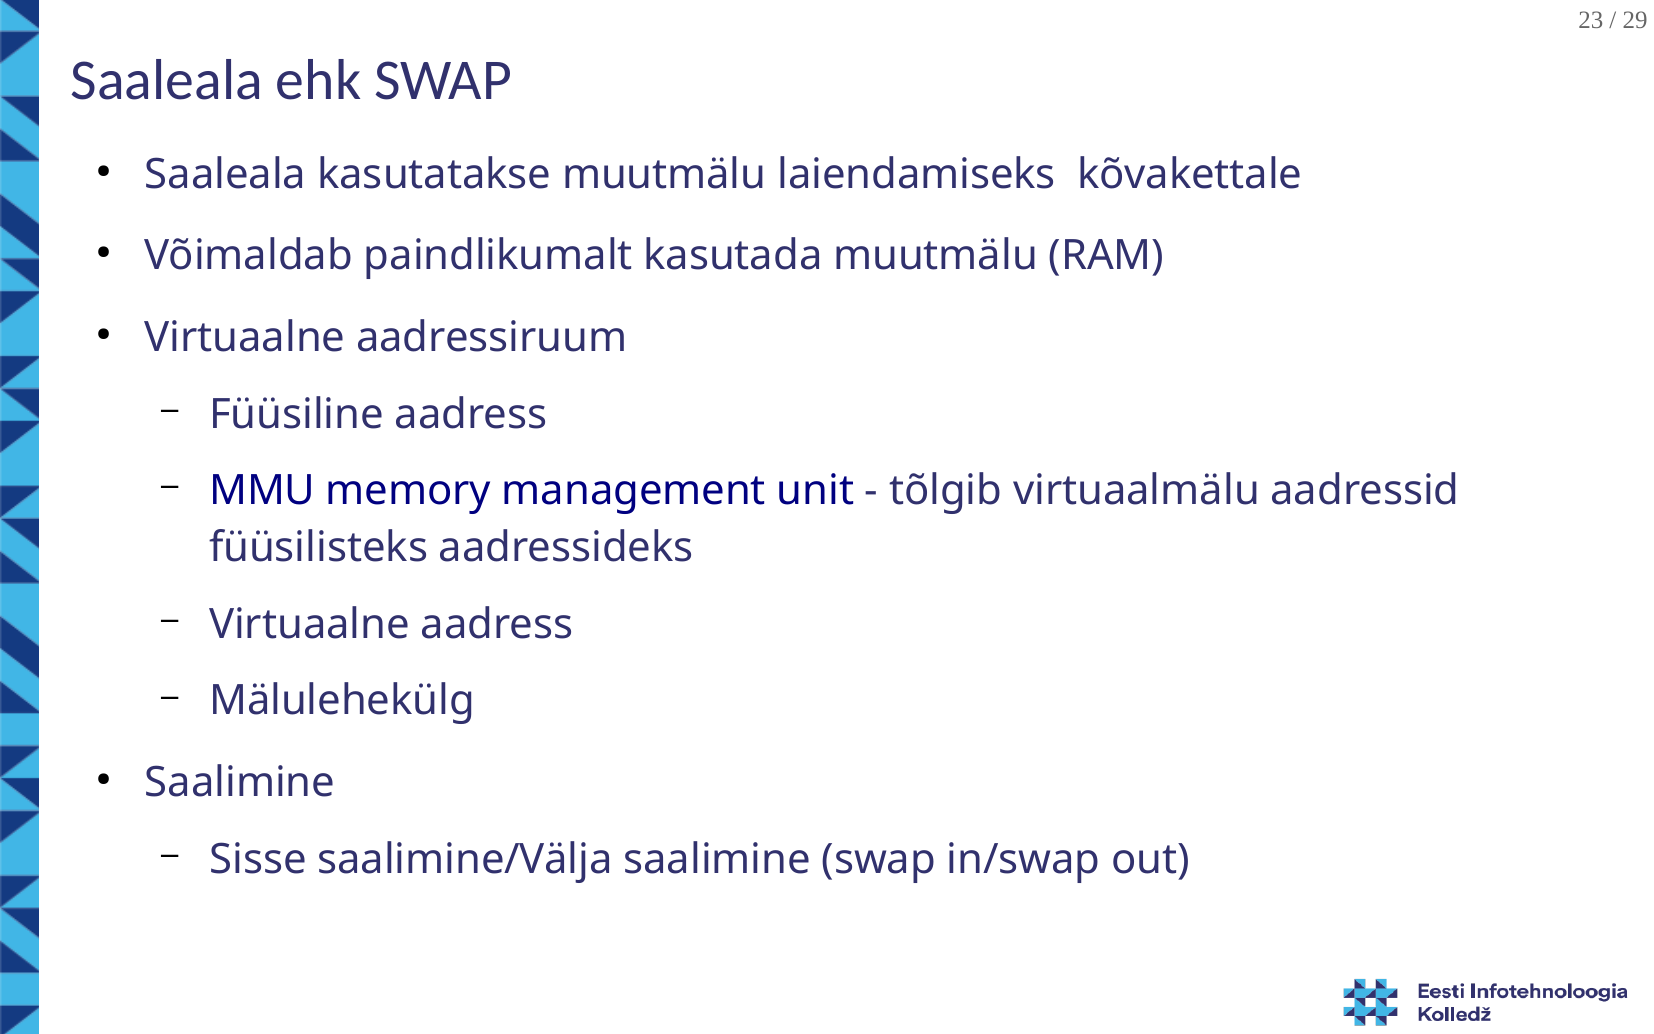

# Saaleala ehk SWAP
Saaleala kasutatakse muutmälu laiendamiseks kõvakettale
Võimaldab paindlikumalt kasutada muutmälu (RAM)
Virtuaalne aadressiruum
Füüsiline aadress
MMU memory management unit - tõlgib virtuaalmälu aadressid füüsilisteks aadressideks
Virtuaalne aadress
Mälulehekülg
Saalimine
Sisse saalimine/Välja saalimine (swap in/swap out)